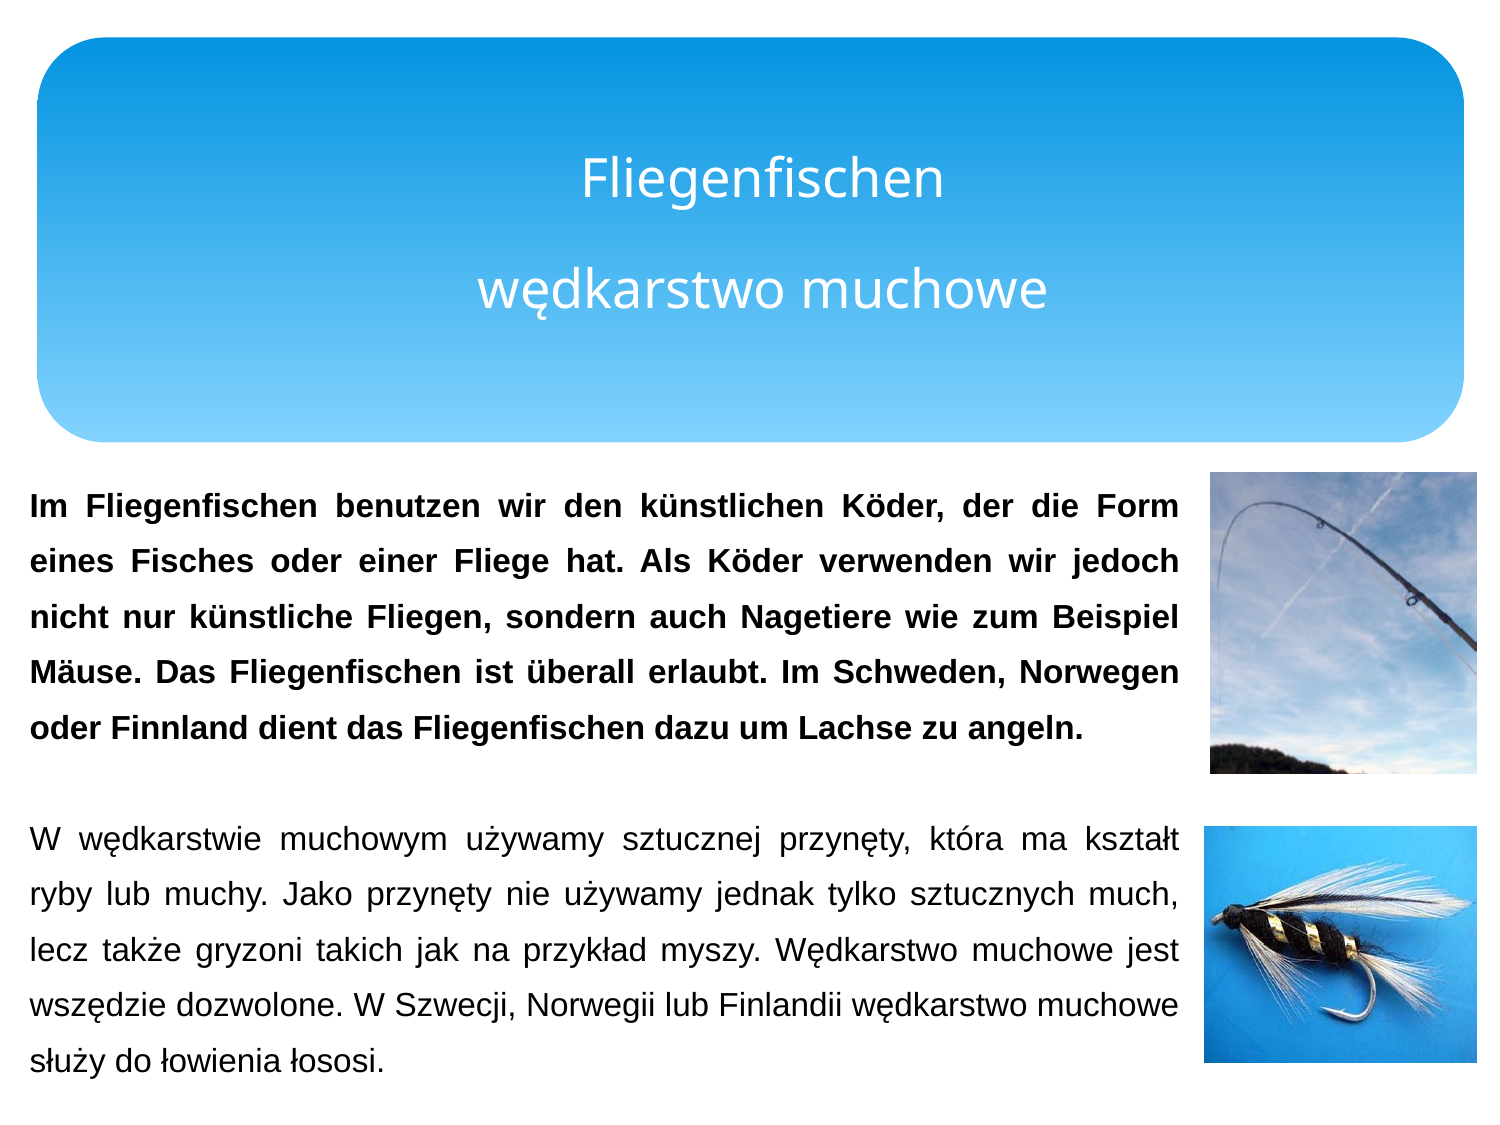

# Fliegenfischen wędkarstwo muchowe
Im Fliegenfischen benutzen wir den künstlichen Köder, der die Form eines Fisches oder einer Fliege hat. Als Köder verwenden wir jedoch nicht nur künstliche Fliegen, sondern auch Nagetiere wie zum Beispiel Mäuse. Das Fliegenfischen ist überall erlaubt. Im Schweden, Norwegen oder Finnland dient das Fliegenfischen dazu um Lachse zu angeln.
W wędkarstwie muchowym używamy sztucznej przynęty, która ma kształt ryby lub muchy. Jako przynęty nie używamy jednak tylko sztucznych much, lecz także gryzoni takich jak na przykład myszy. Wędkarstwo muchowe jest wszędzie dozwolone. W Szwecji, Norwegii lub Finlandii wędkarstwo muchowe służy do łowienia łososi.